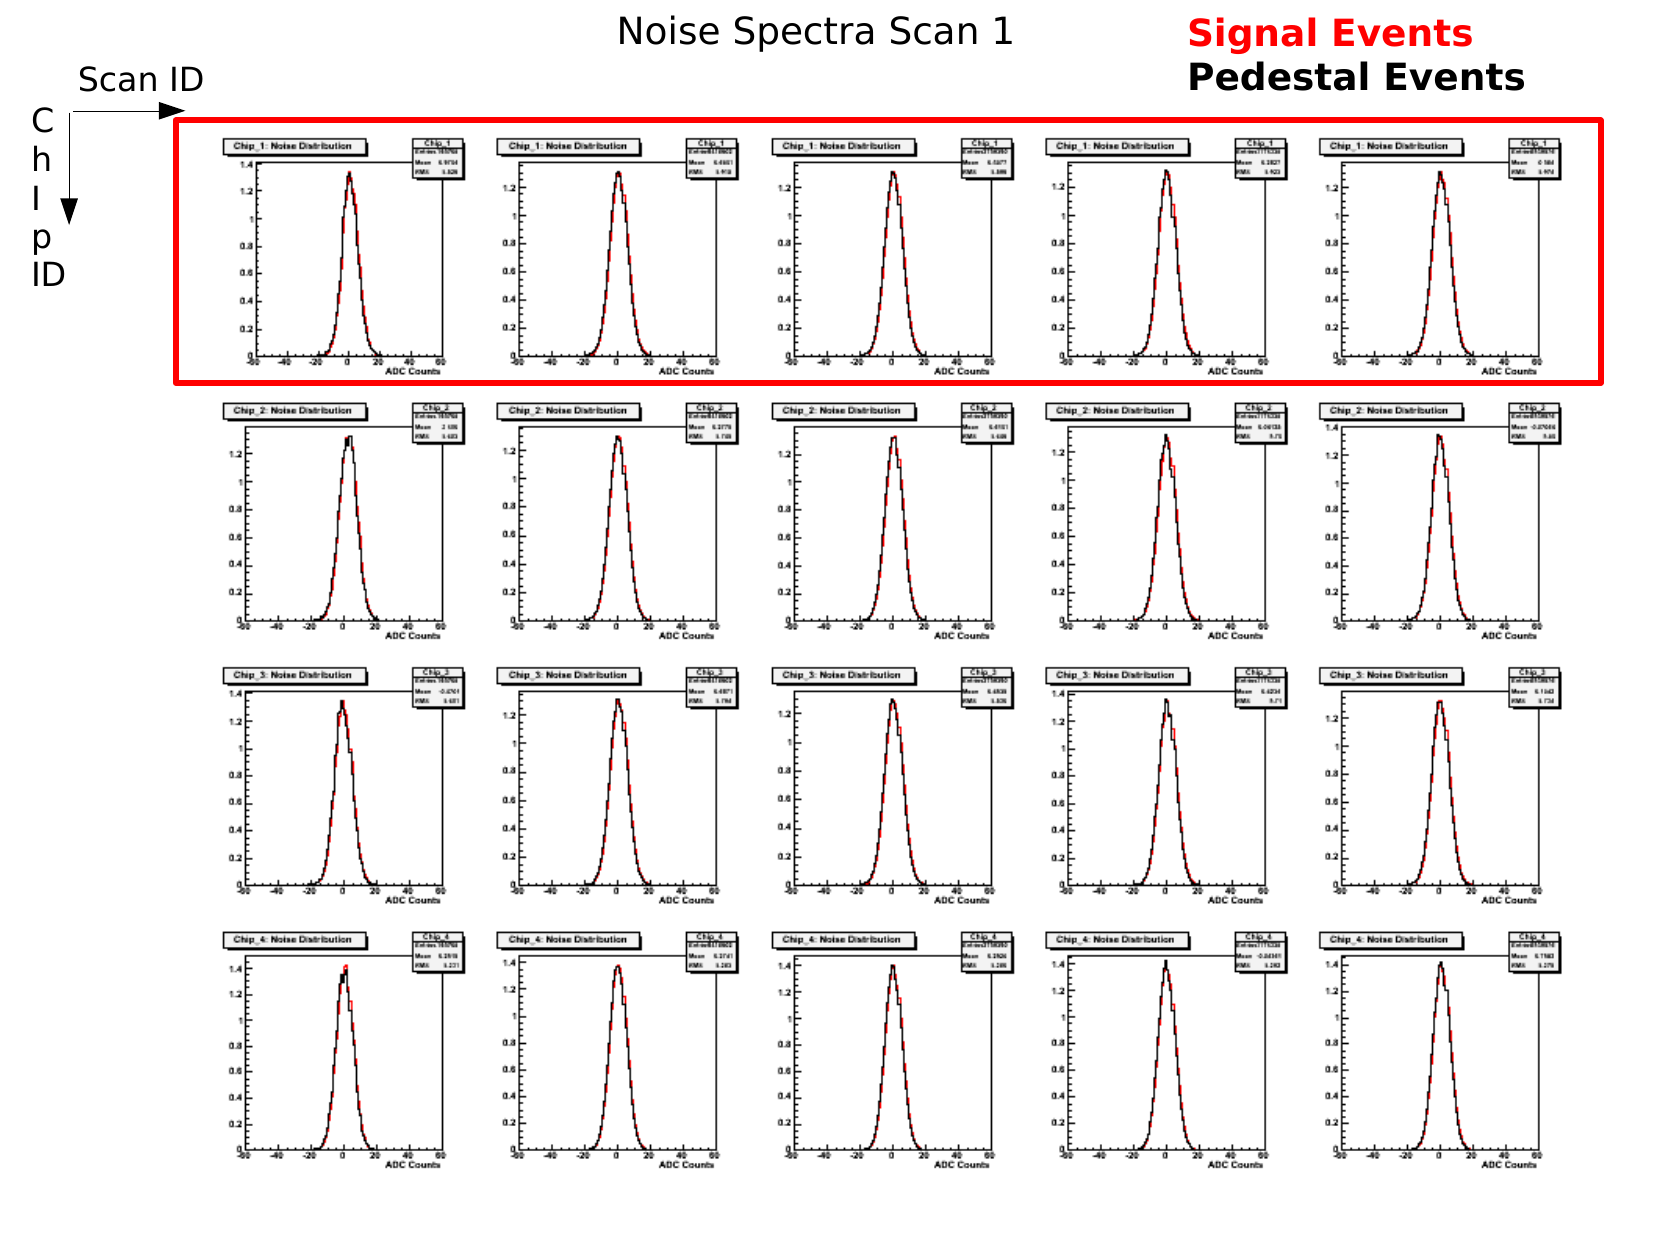

Noise Spectra Scan 1
Signal Events
Pedestal Events
Scan ID
C
h
I
p
ID
14